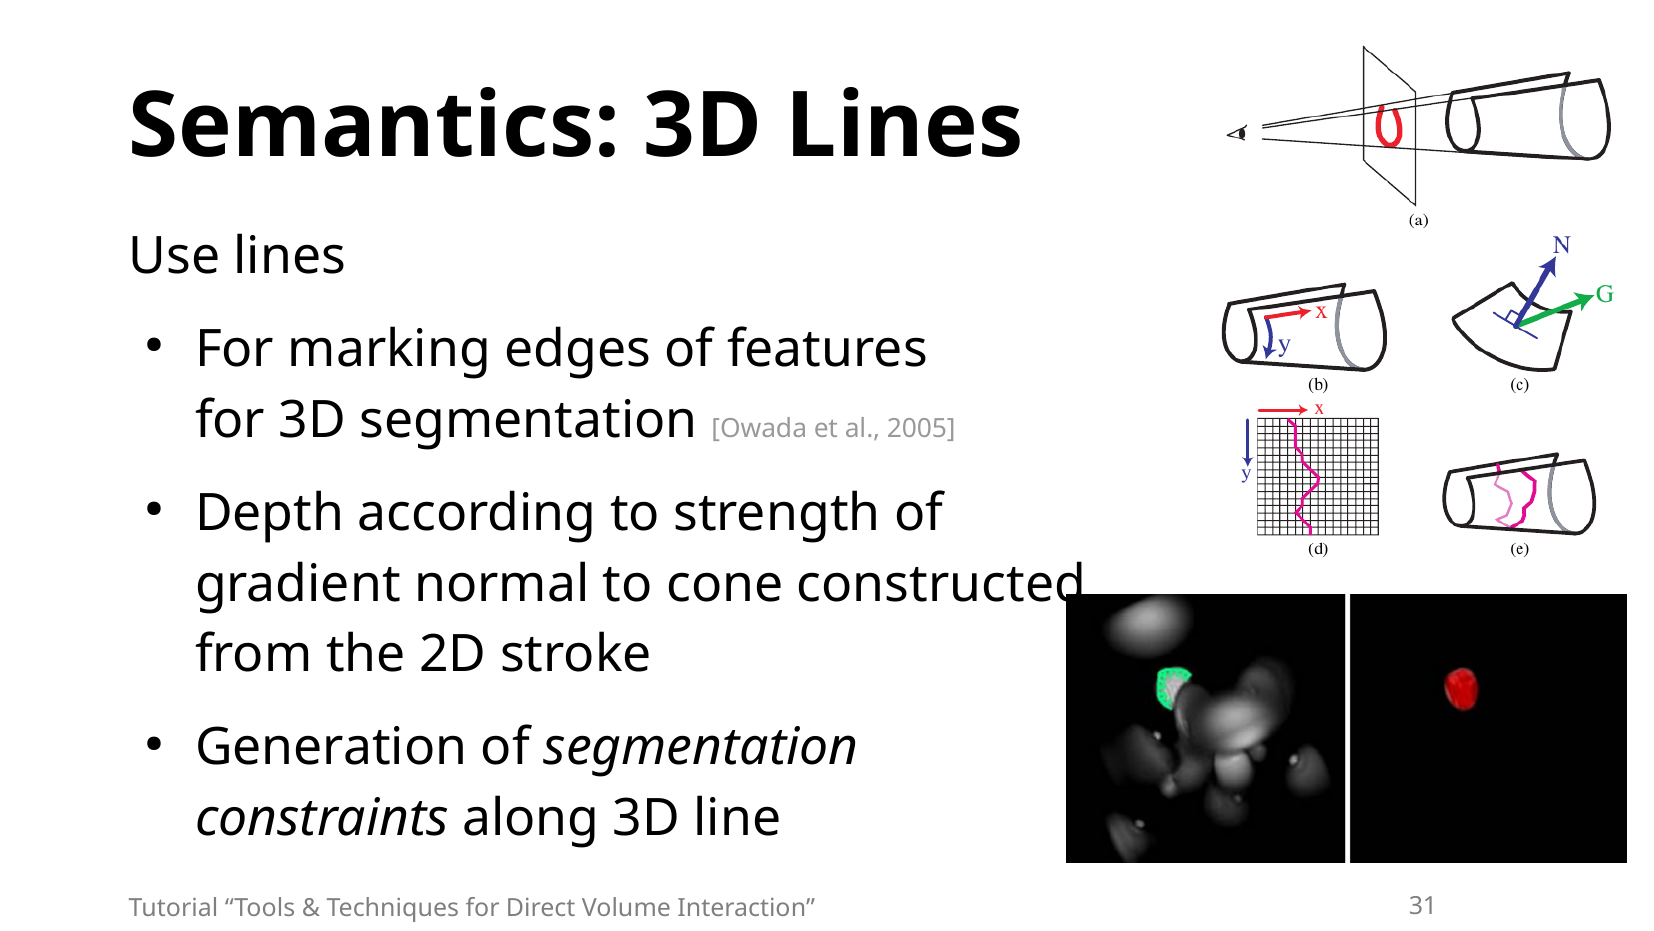

# Semantics: 3D Lines
Use lines
For marking edges of features
for 3D segmentation [Owada et al., 2005]
Depth according to strength of
gradient normal to cone constructed
from the 2D stroke
Generation of segmentation
constraints along 3D line
31
Alexander Wiebel - Vortrag Fachhochschule Flensburg
2011-06-27